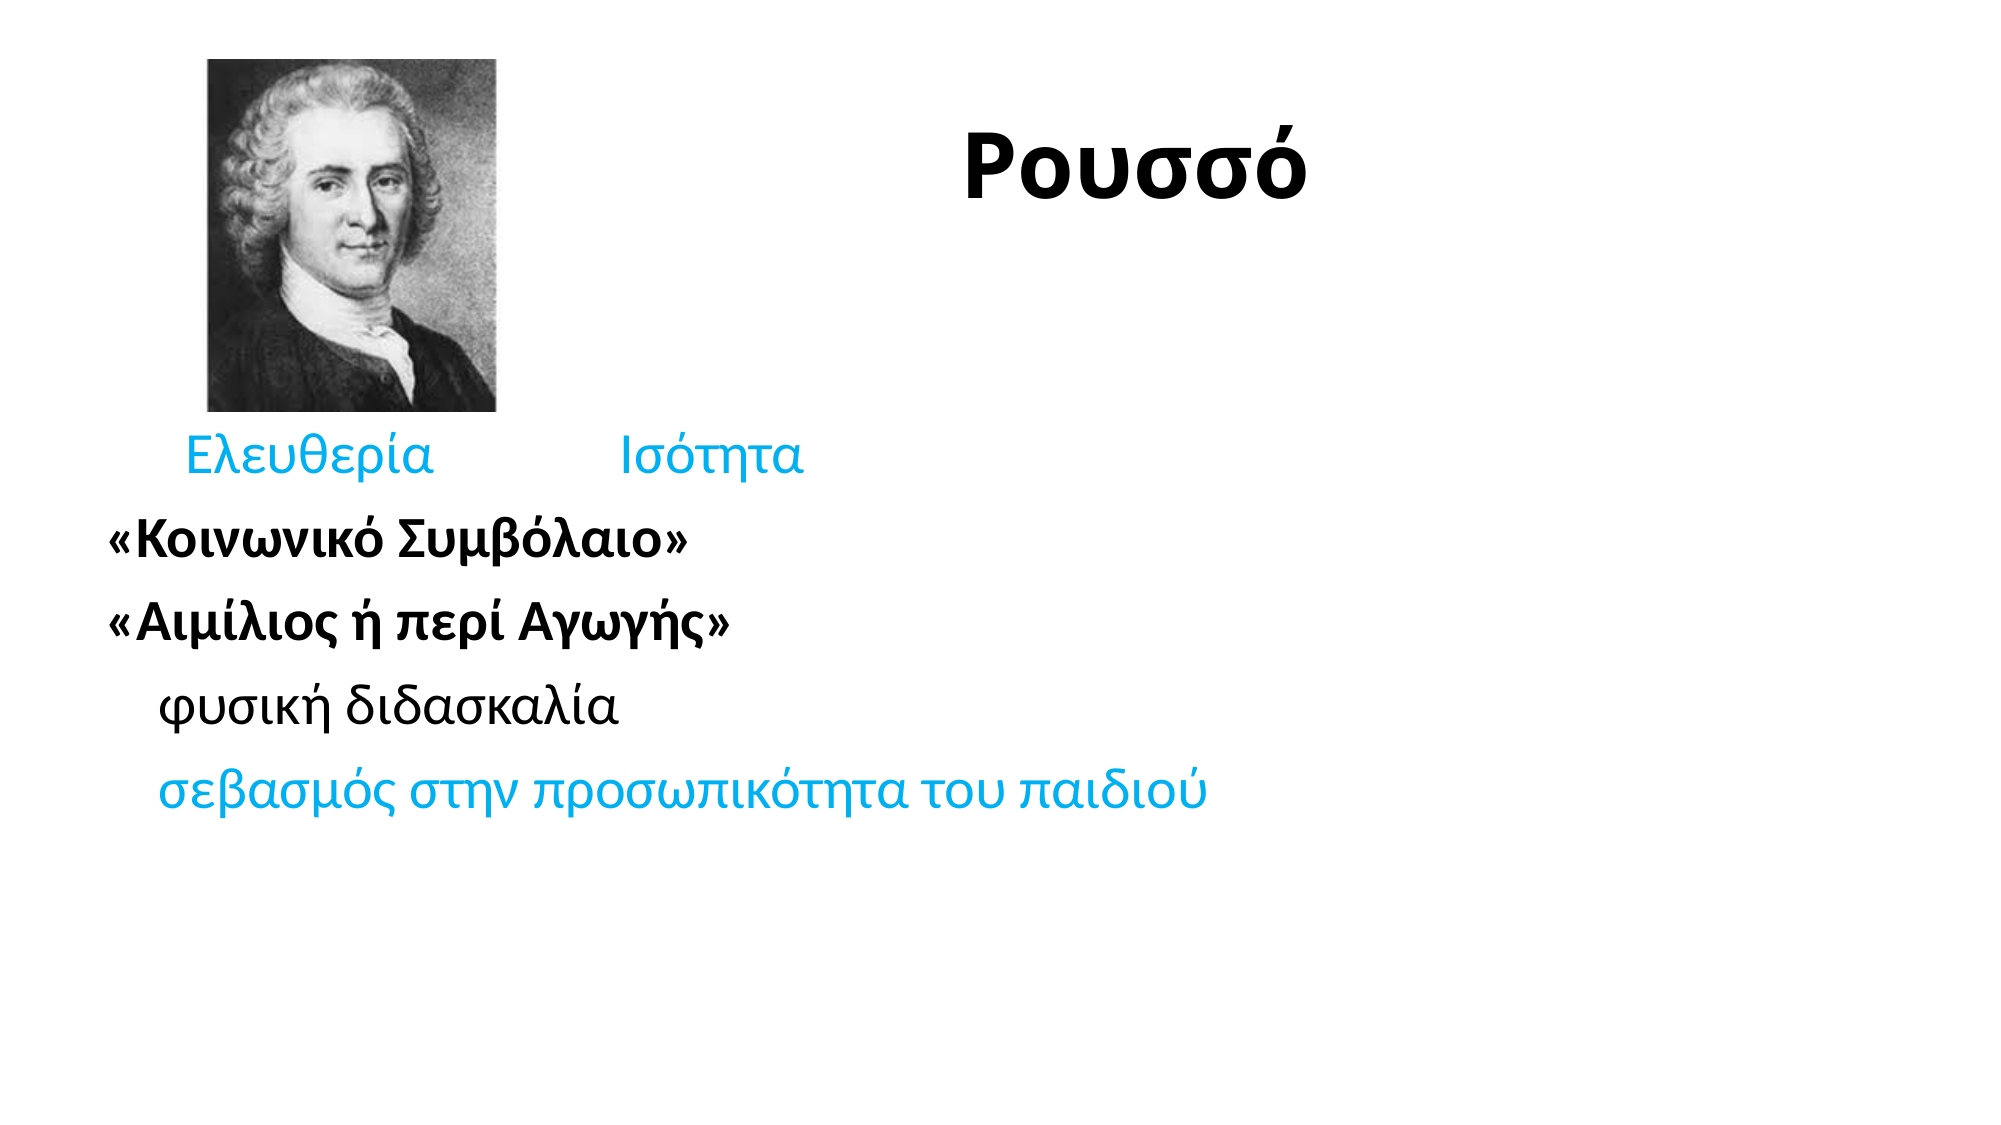

# Ρουσσό
 Ελευθερία Ισότητα
 «Κοινωνικό Συμβόλαιο»
 «Αιμίλιος ή περί Αγωγής»
 φυσική διδασκαλία
 σεβασμός στην προσωπικότητα του παιδιού